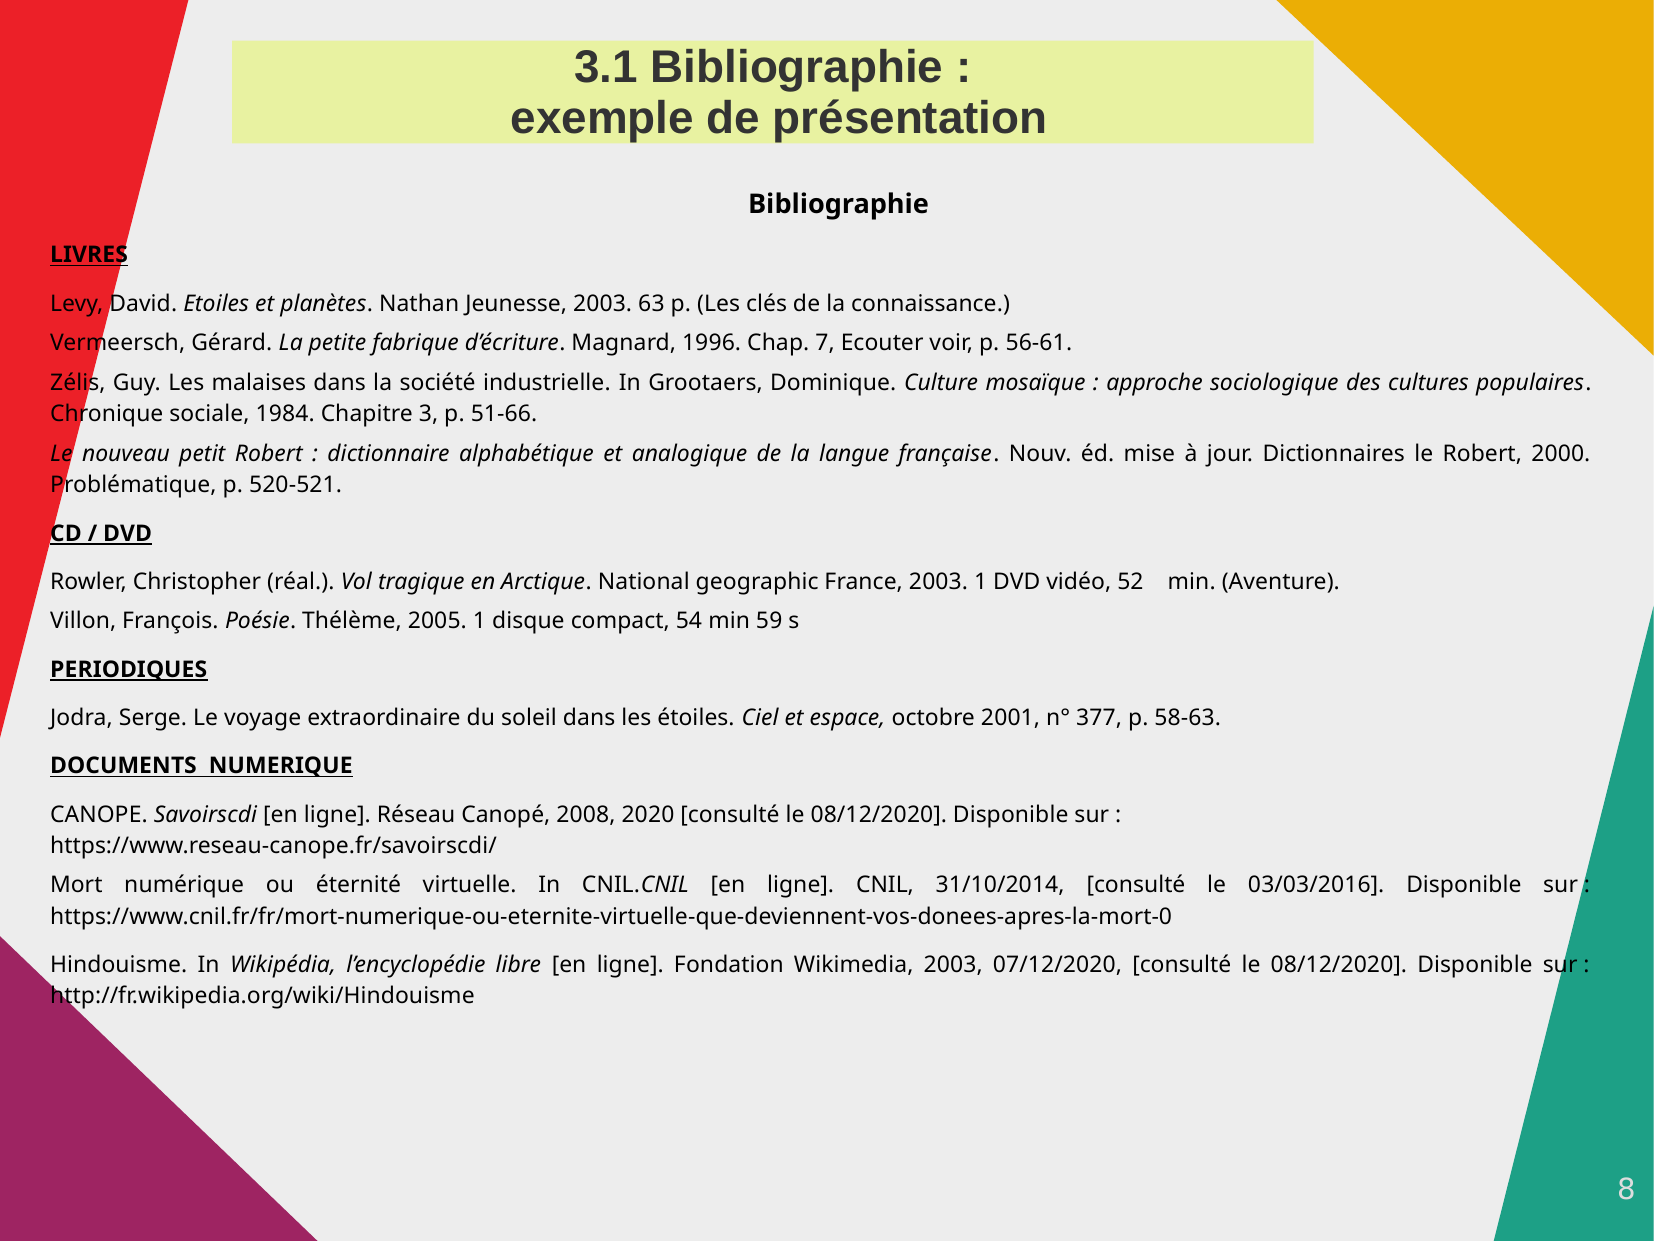

# 3.1 Bibliographie : exemple de présentation
Bibliographie
LIVRES
Levy, David. Etoiles et planètes. Nathan Jeunesse, 2003. 63 p. (Les clés de la connaissance.)
Vermeersch, Gérard. La petite fabrique d’écriture. Magnard, 1996. Chap. 7, Ecouter voir, p. 56-61.
Zélis, Guy. Les malaises dans la société industrielle. In Grootaers, Dominique. Culture mosaïque : approche sociologique des cultures populaires. Chronique sociale, 1984. Chapitre 3, p. 51-66.
Le nouveau petit Robert : dictionnaire alphabétique et analogique de la langue française. Nouv. éd. mise à jour. Dictionnaires le Robert, 2000. Problématique, p. 520-521.
CD / DVD
Rowler, Christopher (réal.). Vol tragique en Arctique. National geographic France, 2003. 1 DVD vidéo, 52 min. (Aventure).
Villon, François. Poésie. Thélème, 2005. 1 disque compact, 54 min 59 s
PERIODIQUES
Jodra, Serge. Le voyage extraordinaire du soleil dans les étoiles. Ciel et espace, octobre 2001, n° 377, p. 58-63.
DOCUMENTS NUMERIQUE
CANOPE. Savoirscdi [en ligne]. Réseau Canopé, 2008, 2020 [consulté le 08/12/2020]. Disponible sur :
https://www.reseau-canope.fr/savoirscdi/
Mort numérique ou éternité virtuelle. In CNIL.CNIL [en ligne]. CNIL, 31/10/2014, [consulté le 03/03/2016]. Disponible sur : https://www.cnil.fr/fr/mort-numerique-ou-eternite-virtuelle-que-deviennent-vos-donees-apres-la-mort-0
Hindouisme. In Wikipédia, l’encyclopédie libre [en ligne]. Fondation Wikimedia, 2003, 07/12/2020, [consulté le 08/12/2020]. Disponible sur : http://fr.wikipedia.org/wiki/Hindouisme
8